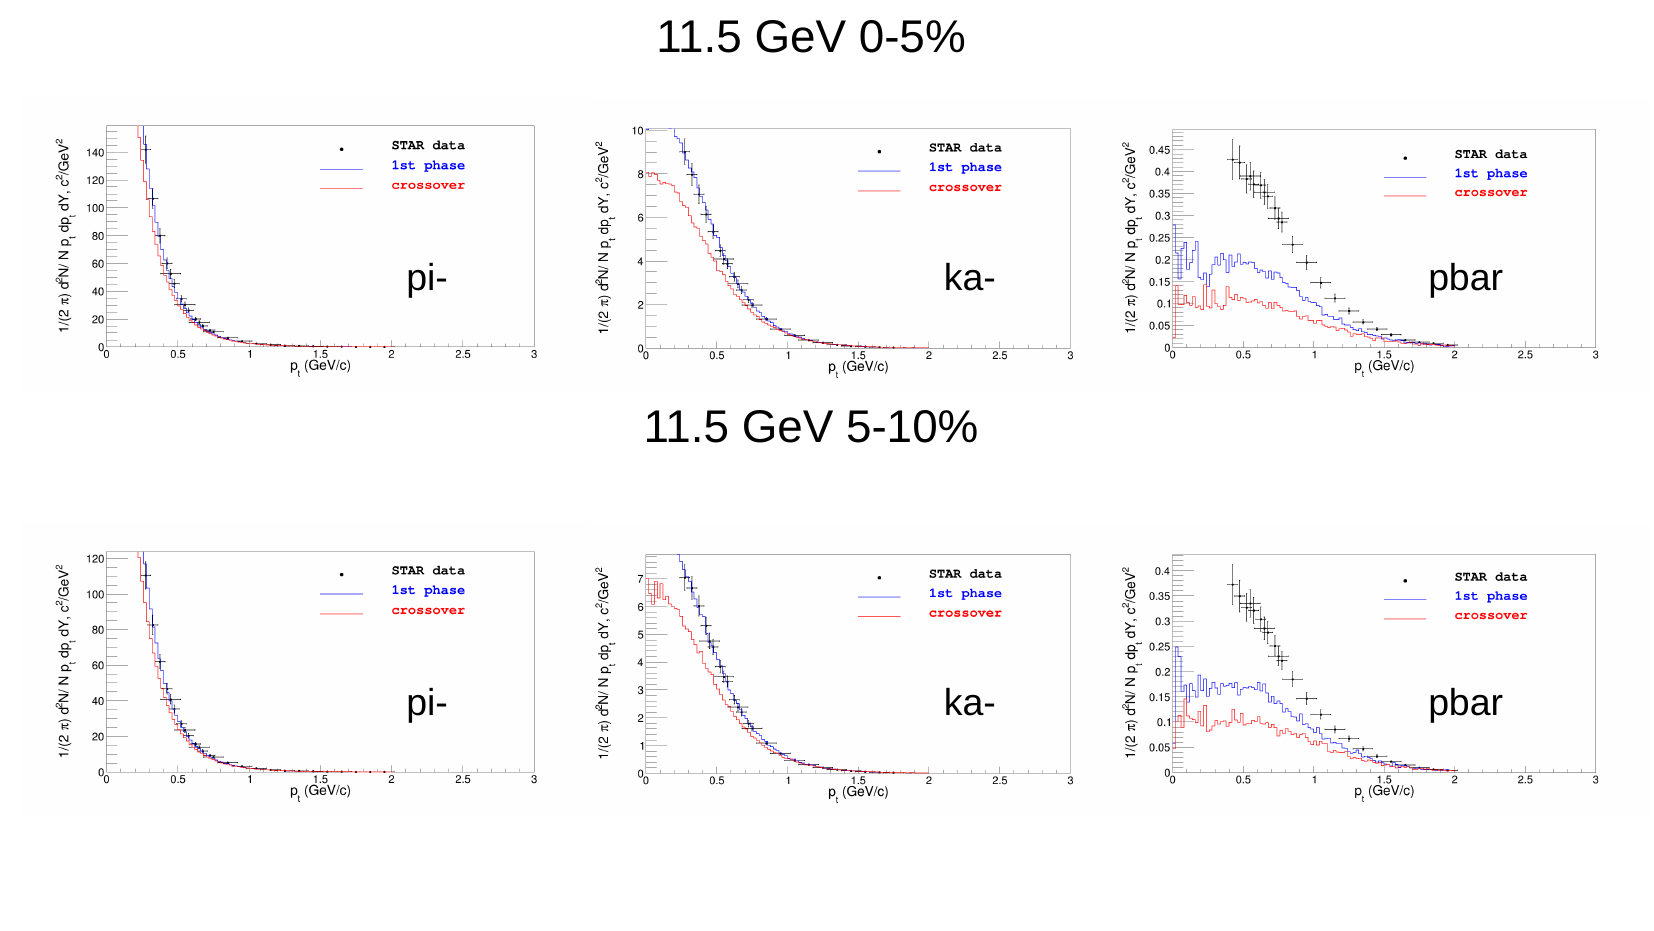

# 11.5 GeV 0-5%
pi-
ka-
pbar
11.5 GeV 5-10%
pi-
ka-
pbar